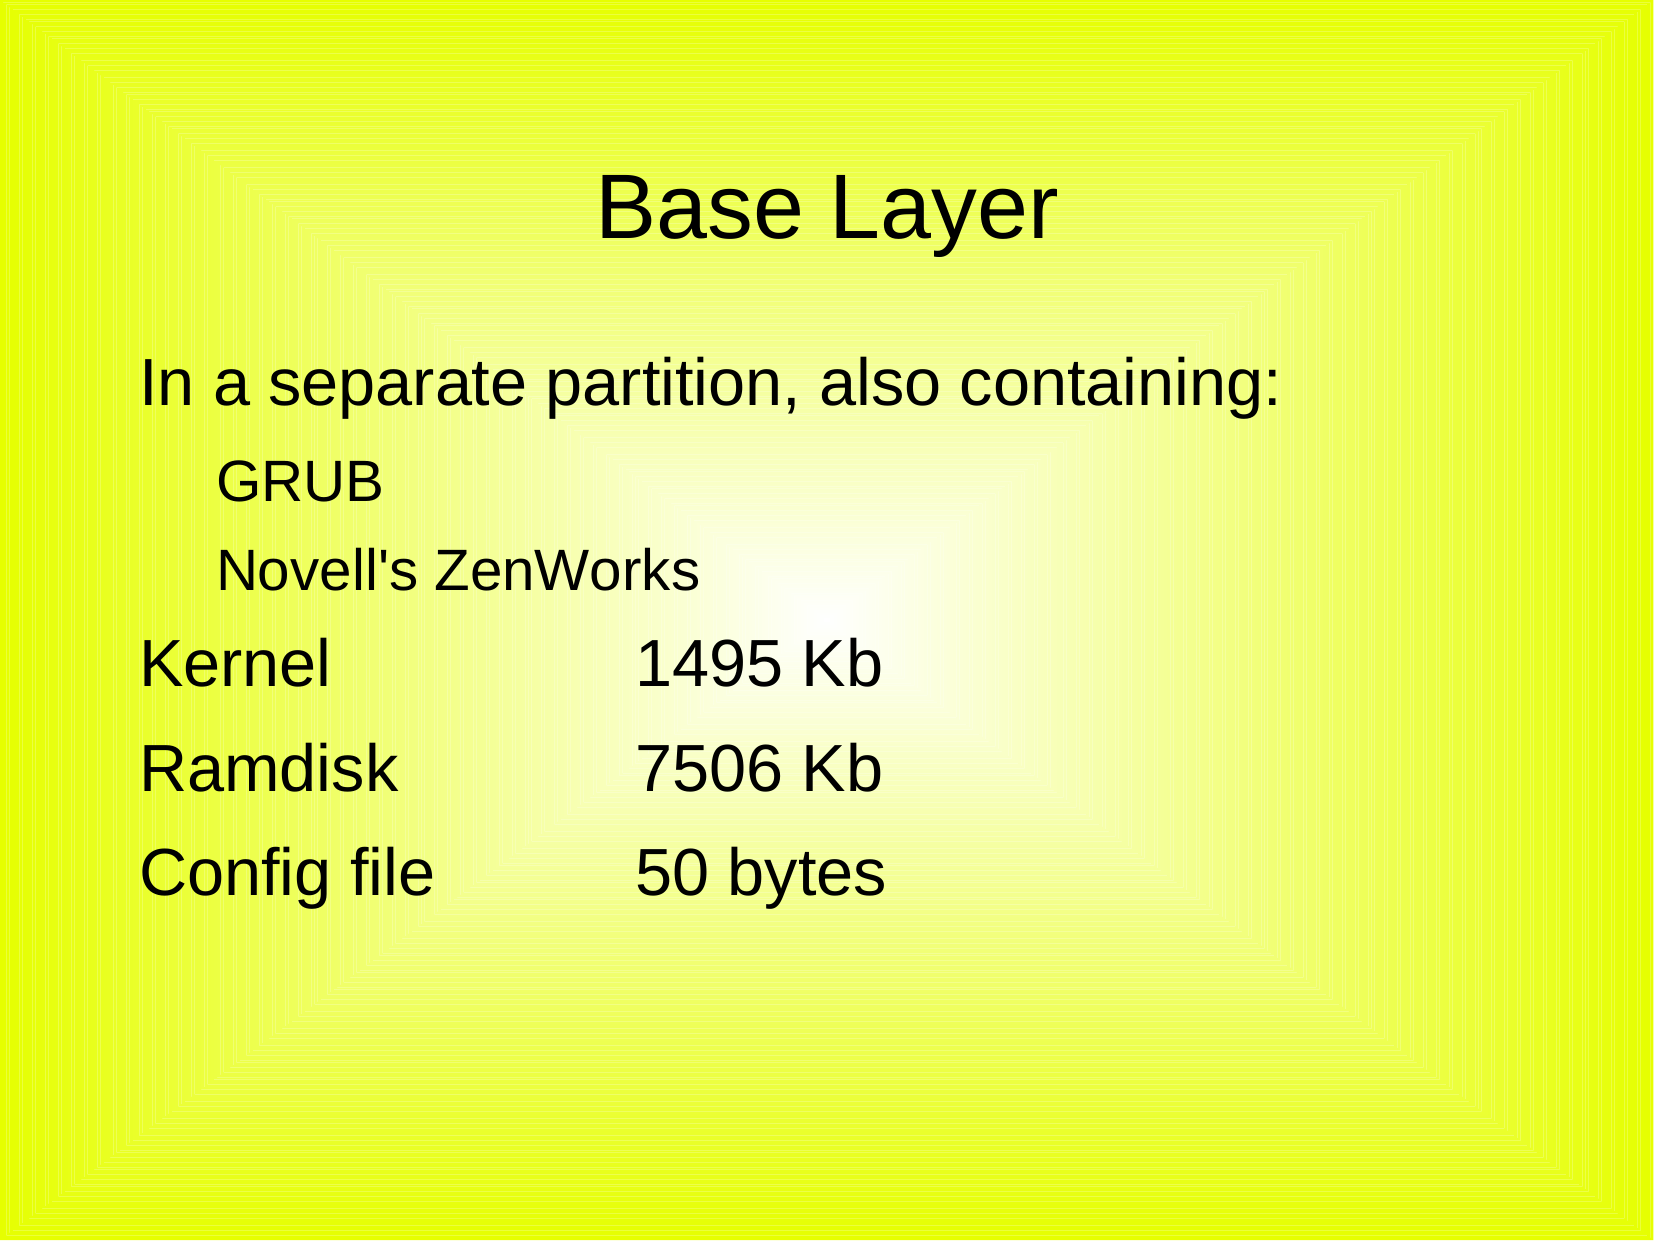

# Base Layer
In a separate partition, also containing:
GRUB
Novell's ZenWorks
Kernel					1495 Kb
Ramdisk				7506 Kb
Config file			50 bytes